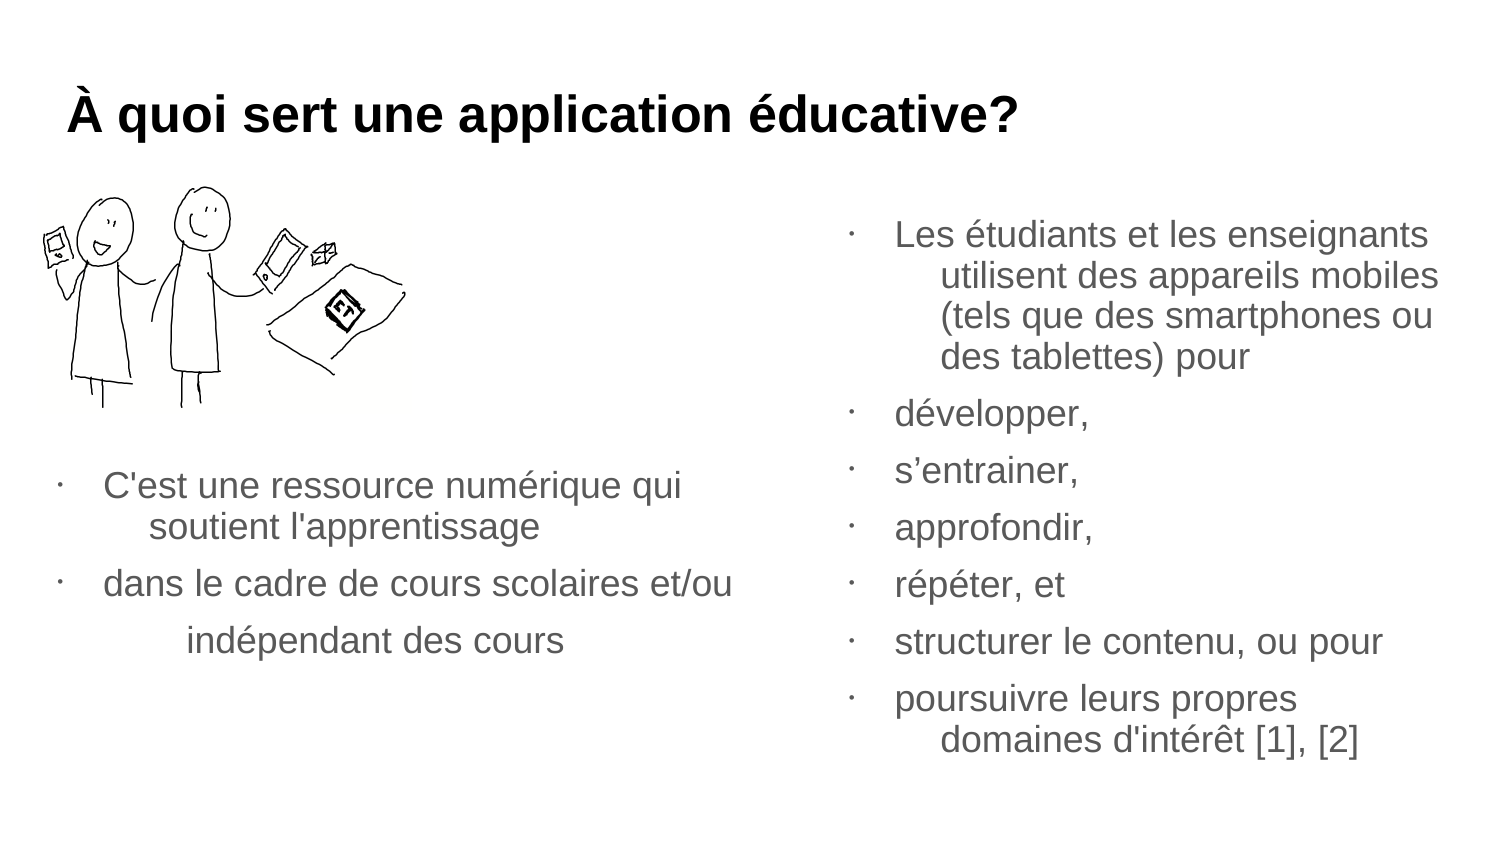

# À quoi sert une application éducative?
Les étudiants et les enseignants utilisent des appareils mobiles (tels que des smartphones ou des tablettes) pour
développer,
s’entrainer,
approfondir,
répéter, et
structurer le contenu, ou pour
poursuivre leurs propres domaines d'intérêt [1], [2]
C'est une ressource numérique qui soutient l'apprentissage
dans le cadre de cours scolaires et/ou
indépendant des cours